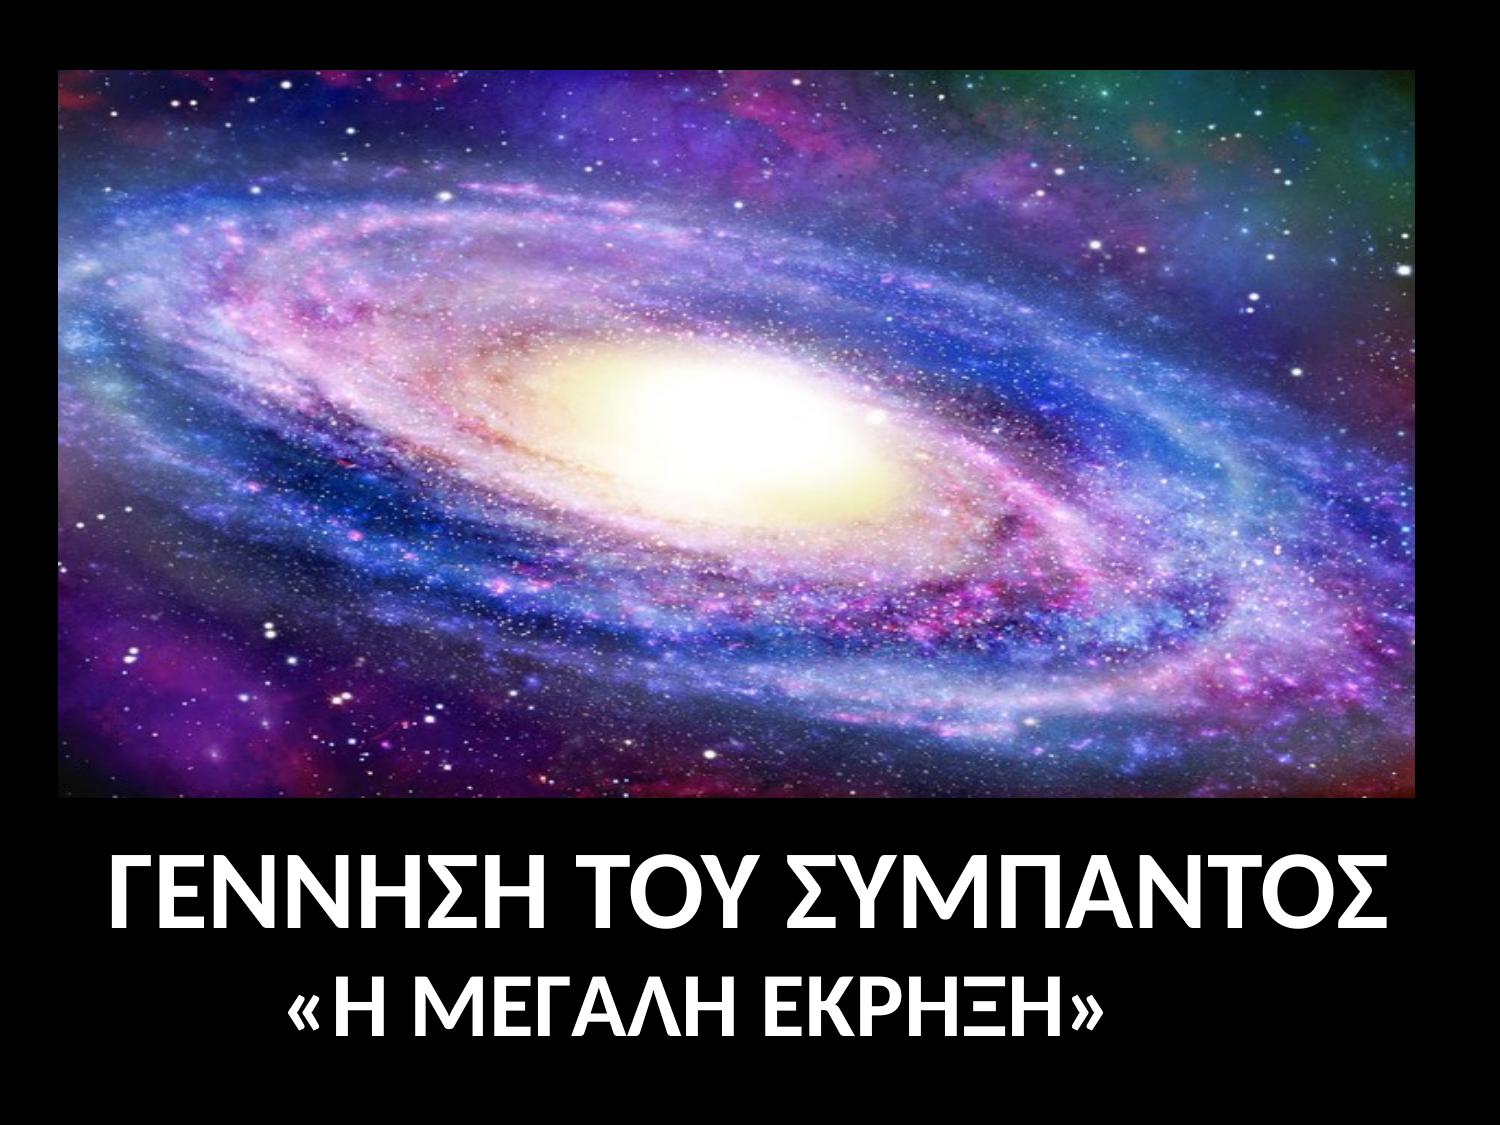

#
ΓΕΝΝΗΣΗ ΤΟΥ ΣΥΜΠΑΝΤΟΣ
«Η ΜΕΓΑΛΗ ΕΚΡΗΞΗ»